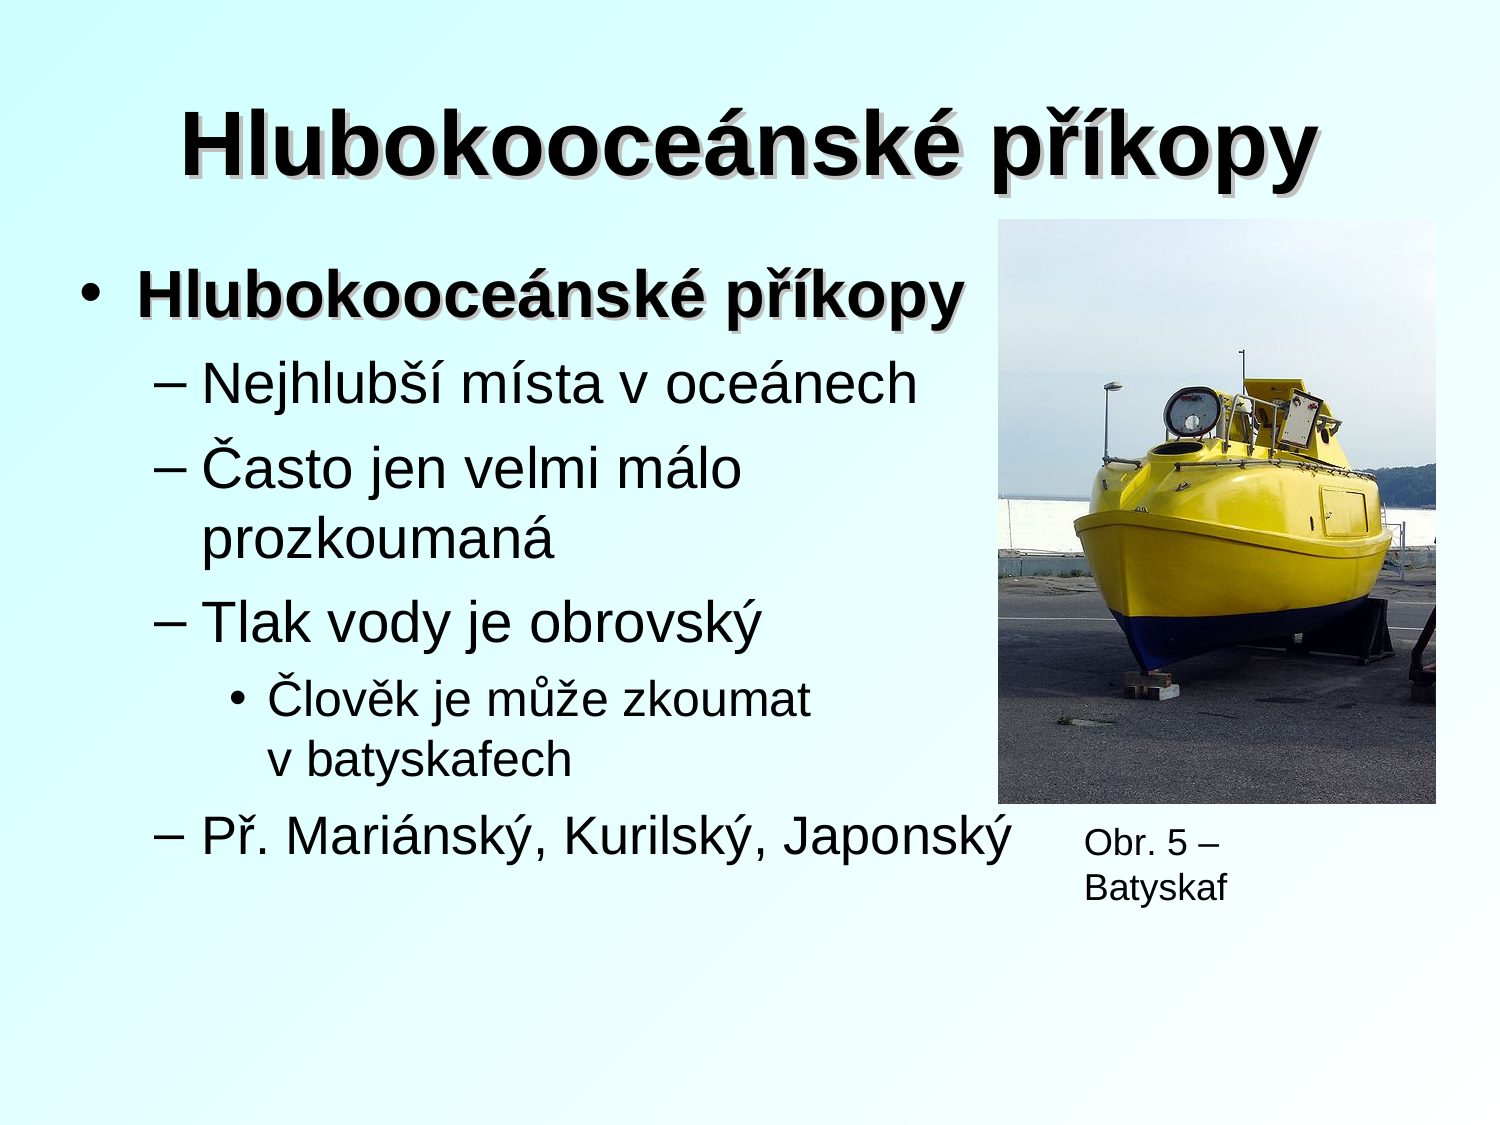

# Hlubokooceánské příkopy
Hlubokooceánské příkopy
Nejhlubší místa v oceánech
Často jen velmi málo prozkoumaná
Tlak vody je obrovský
Člověk je může zkoumat
v batyskafech
Př. Mariánský, Kurilský, Japonský
Obr. 5 – Batyskaf